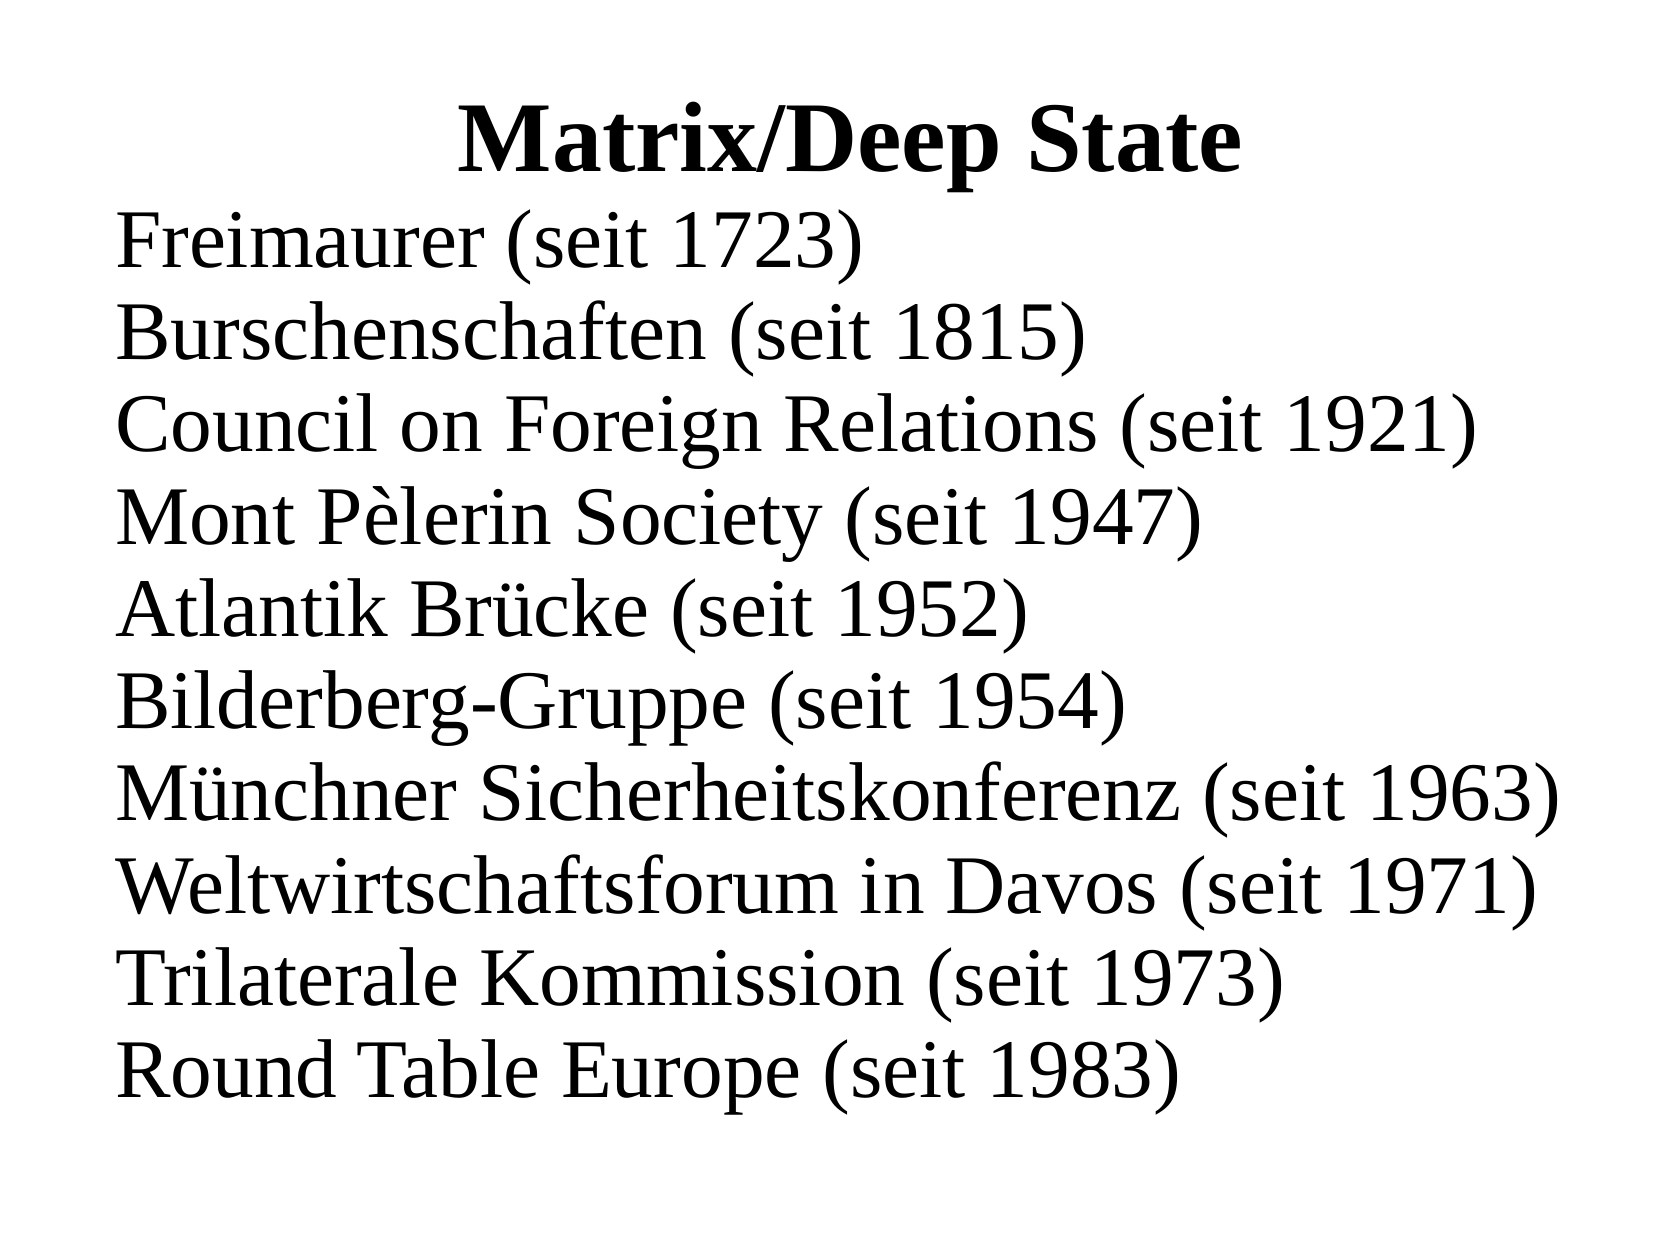

Matrix/Deep State
Freimaurer (seit 1723)
Burschenschaften (seit 1815)
Council on Foreign Relations (seit 1921)
Mont Pèlerin Society (seit 1947)
Atlantik Brücke (seit 1952)
Bilderberg-Gruppe (seit 1954)
Münchner Sicherheitskonferenz (seit 1963)
Weltwirtschaftsforum in Davos (seit 1971)
Trilaterale Kommission (seit 1973)
Round Table Europe (seit 1983)